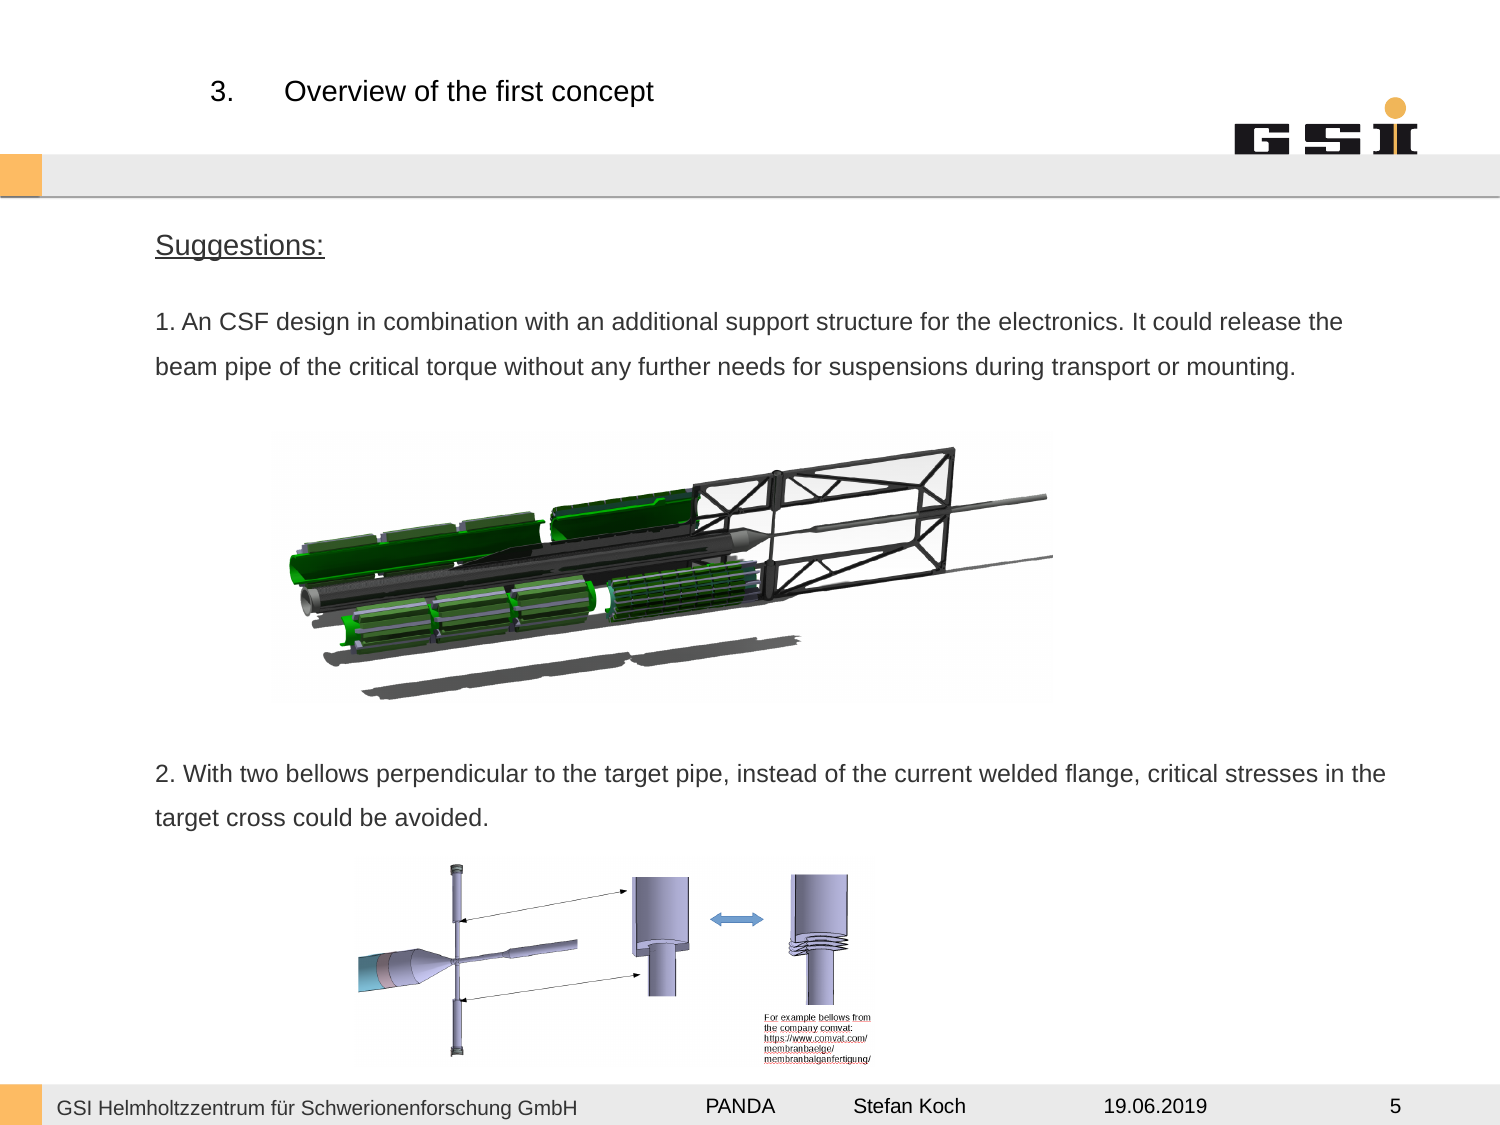

3.	Overview of the first concept
# Suggestions:
1. An CSF design in combination with an additional support structure for the electronics. It could release the beam pipe of the critical torque without any further needs for suspensions during transport or mounting.
2. With two bellows perpendicular to the target pipe, instead of the current welded flange, critical stresses in the target cross could be avoided.